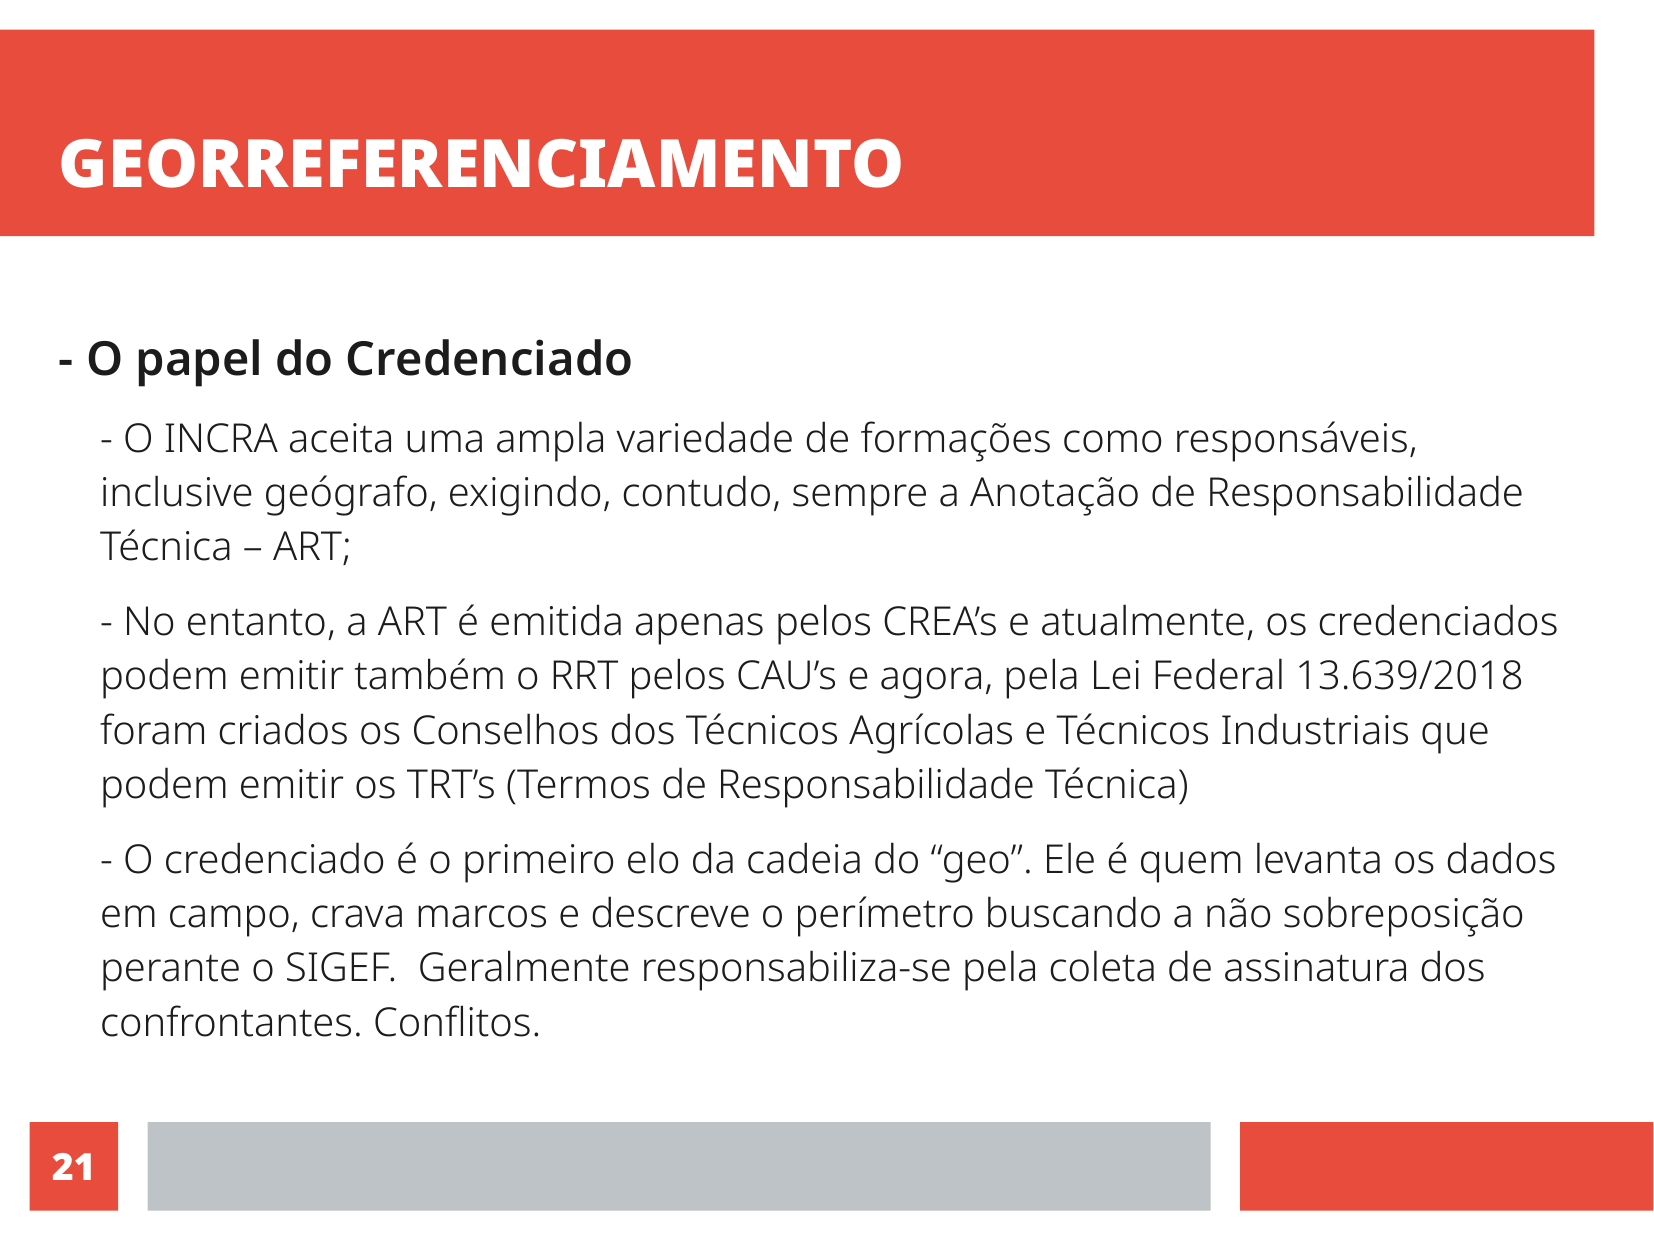

# GEORREFERENCIAMENTO
- O papel do Credenciado
- O INCRA aceita uma ampla variedade de formações como responsáveis, inclusive geógrafo, exigindo, contudo, sempre a Anotação de Responsabilidade Técnica – ART;
- No entanto, a ART é emitida apenas pelos CREA’s e atualmente, os credenciados podem emitir também o RRT pelos CAU’s e agora, pela Lei Federal 13.639/2018 foram criados os Conselhos dos Técnicos Agrícolas e Técnicos Industriais que podem emitir os TRT’s (Termos de Responsabilidade Técnica)
- O credenciado é o primeiro elo da cadeia do “geo”. Ele é quem levanta os dados em campo, crava marcos e descreve o perímetro buscando a não sobreposição perante o SIGEF. Geralmente responsabiliza-se pela coleta de assinatura dos confrontantes. Conflitos.
21